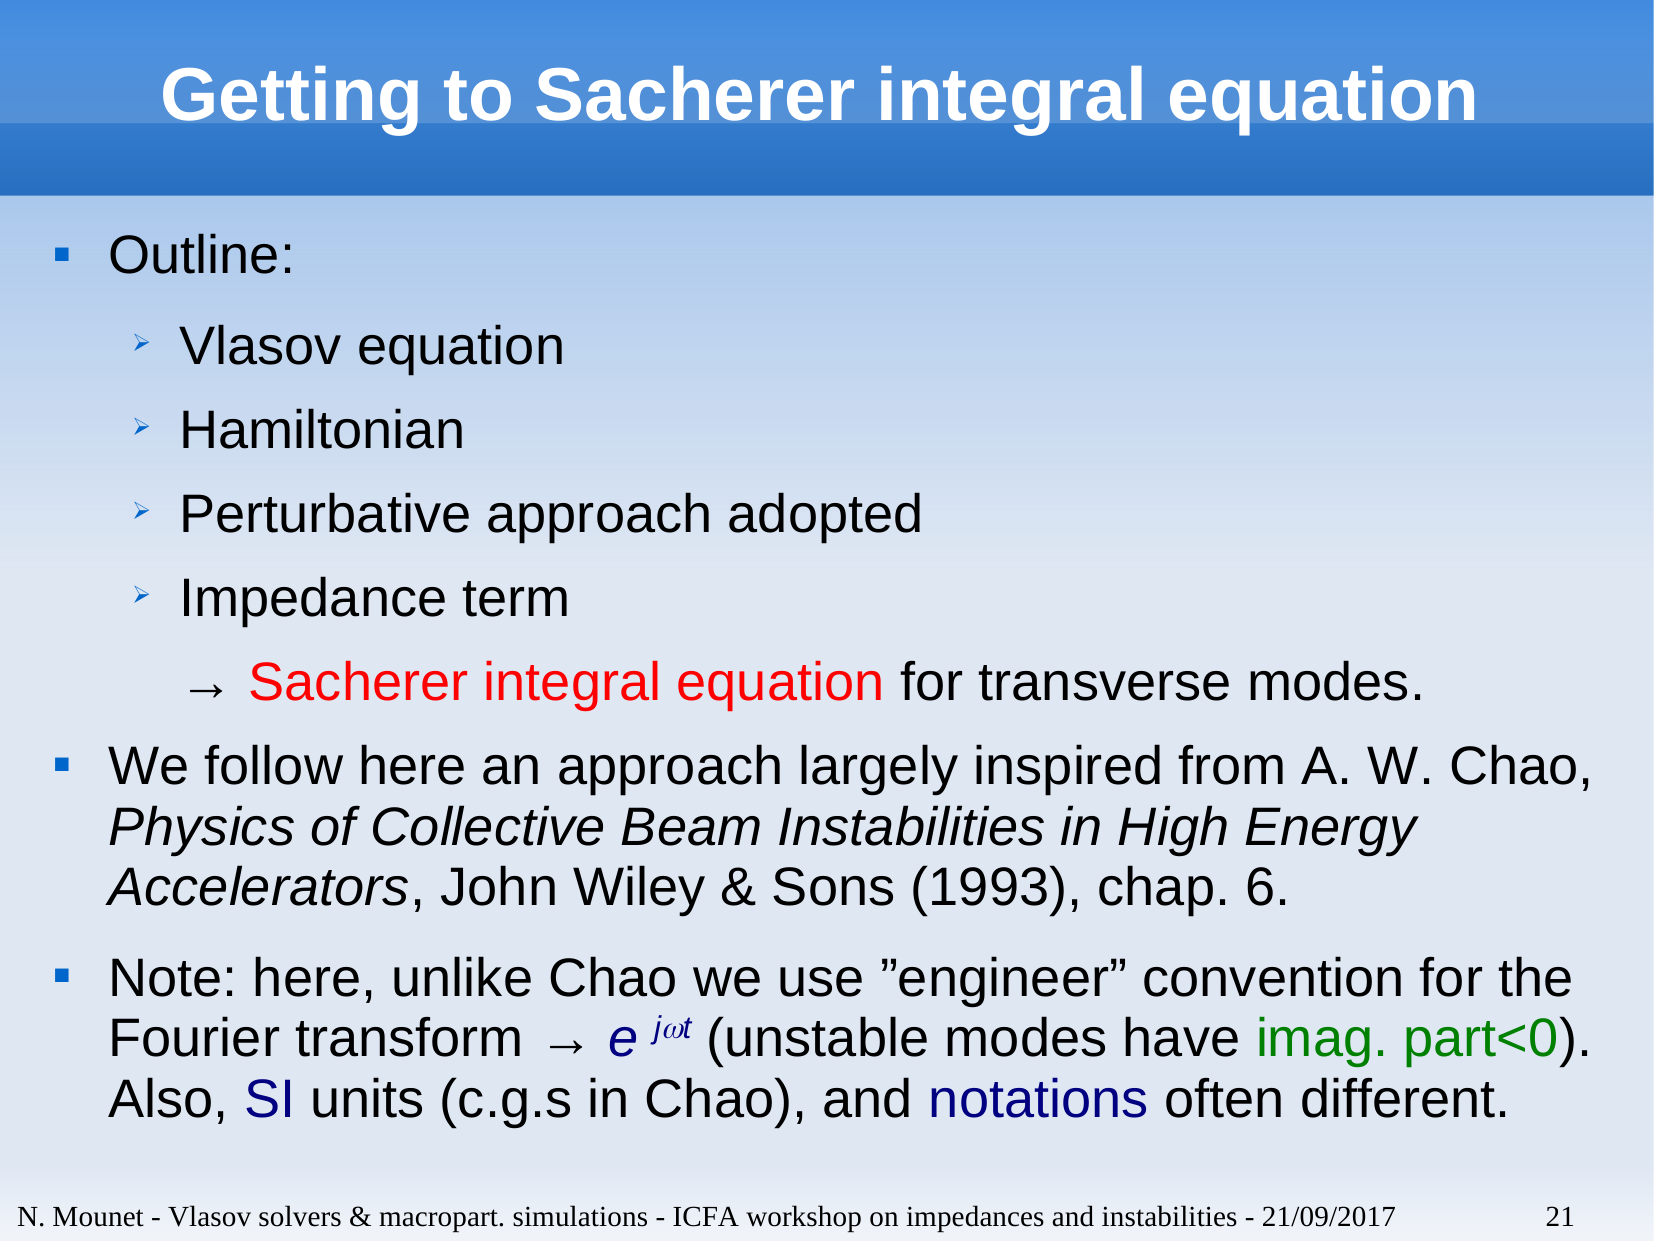

Getting to Sacherer integral equation
# Outline:
Vlasov equation
Hamiltonian
Perturbative approach adopted
Impedance term
→ Sacherer integral equation for transverse modes.
We follow here an approach largely inspired from A. W. Chao, Physics of Collective Beam Instabilities in High Energy Accelerators, John Wiley & Sons (1993), chap. 6.
Note: here, unlike Chao we use ”engineer” convention for the Fourier transform → e jwt (unstable modes have imag. part<0). Also, SI units (c.g.s in Chao), and notations often different.
N. Mounet - Vlasov solvers & macropart. simulations - ICFA workshop on impedances and instabilities - 21/09/2017
21